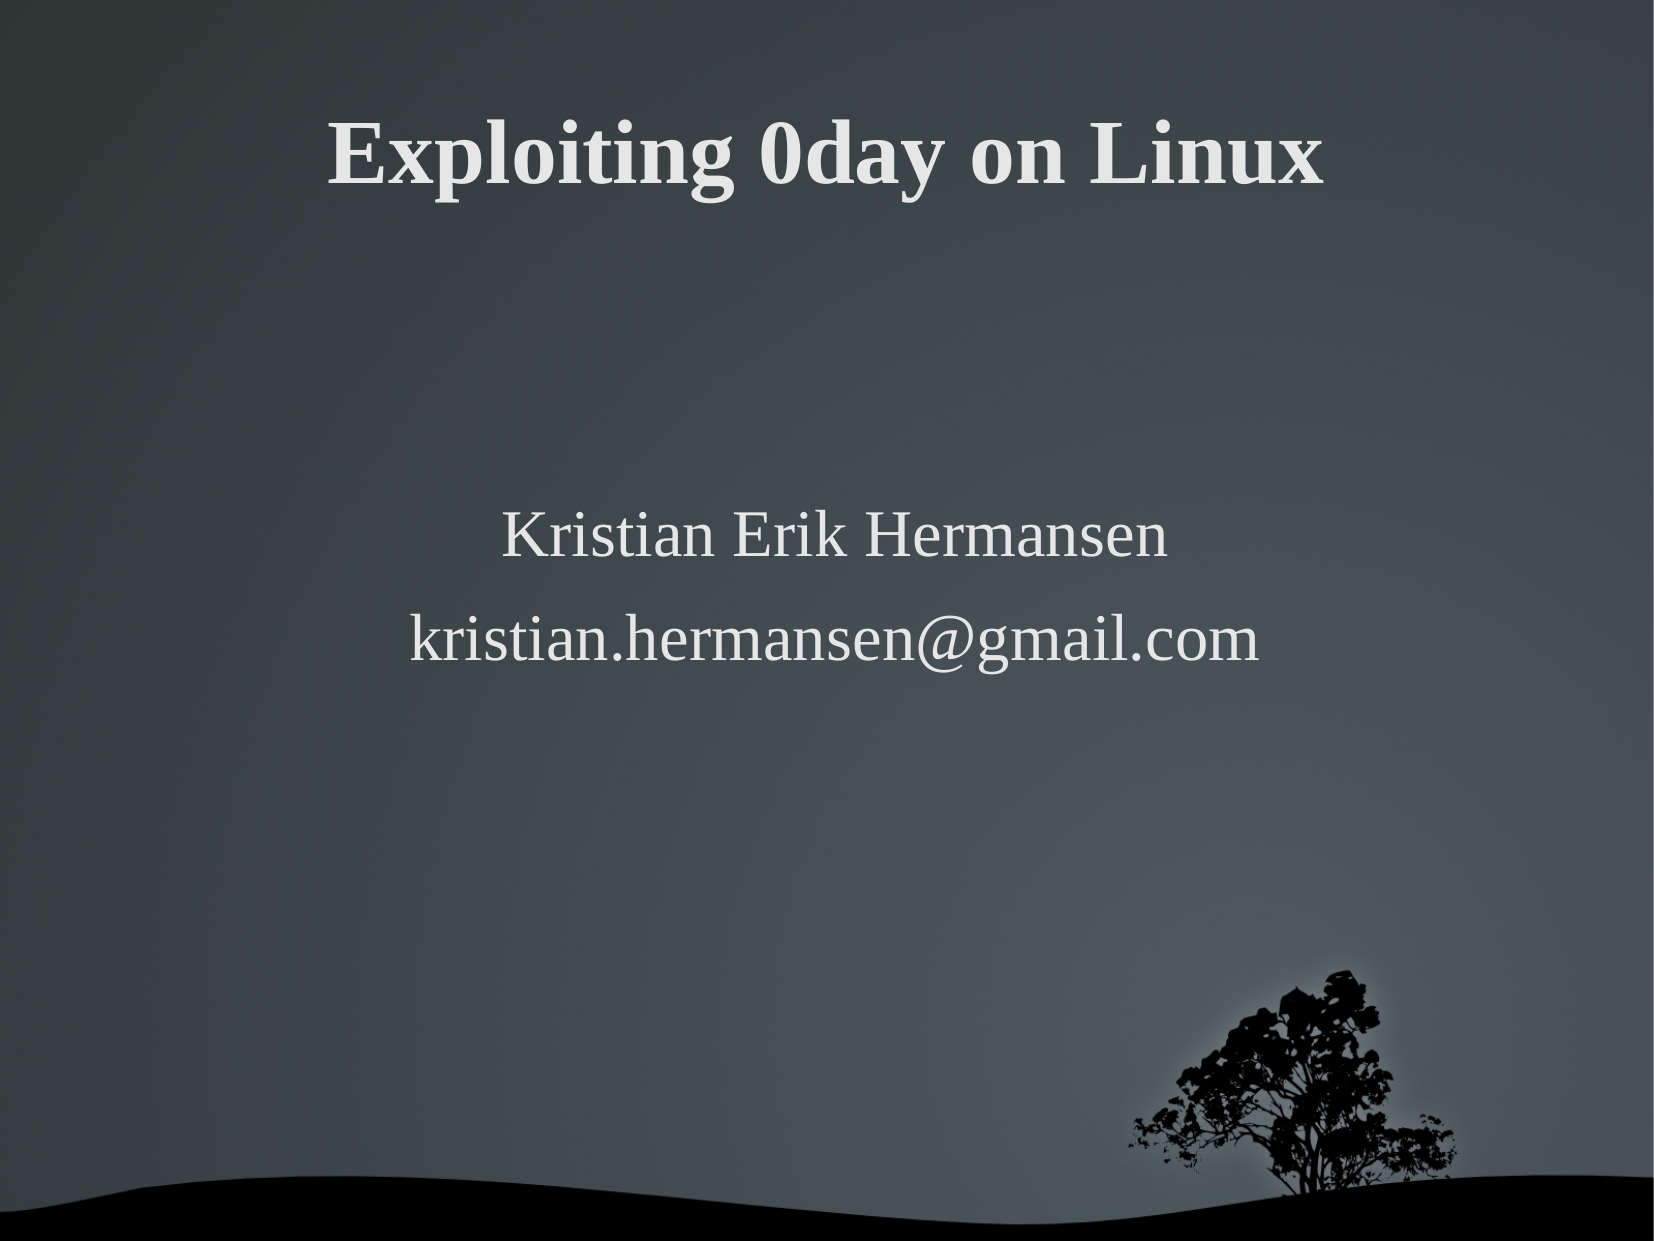

# Exploiting 0day on Linux
Kristian Erik Hermansen
kristian.hermansen@gmail.com